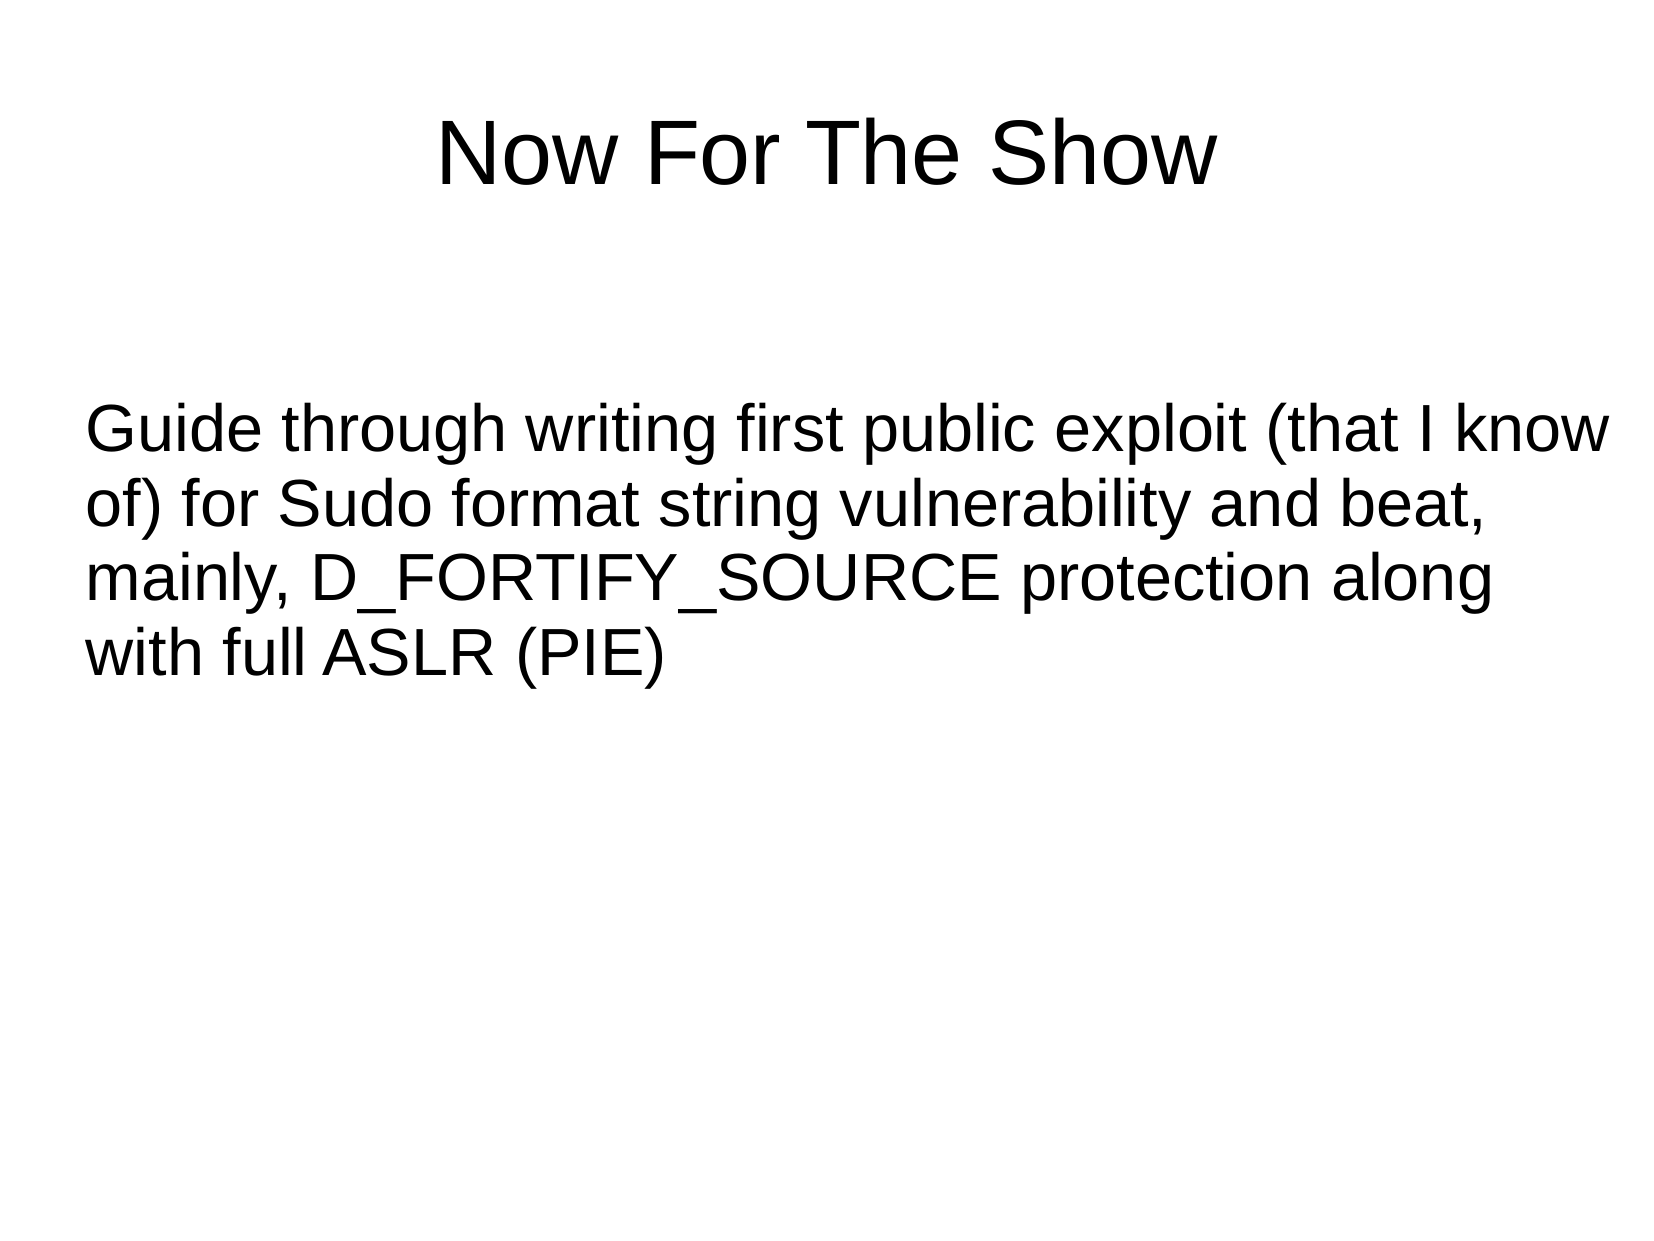

# Now For The Show
Guide through writing first public exploit (that I know of) for Sudo format string vulnerability and beat, mainly, D_FORTIFY_SOURCE protection along with full ASLR (PIE)